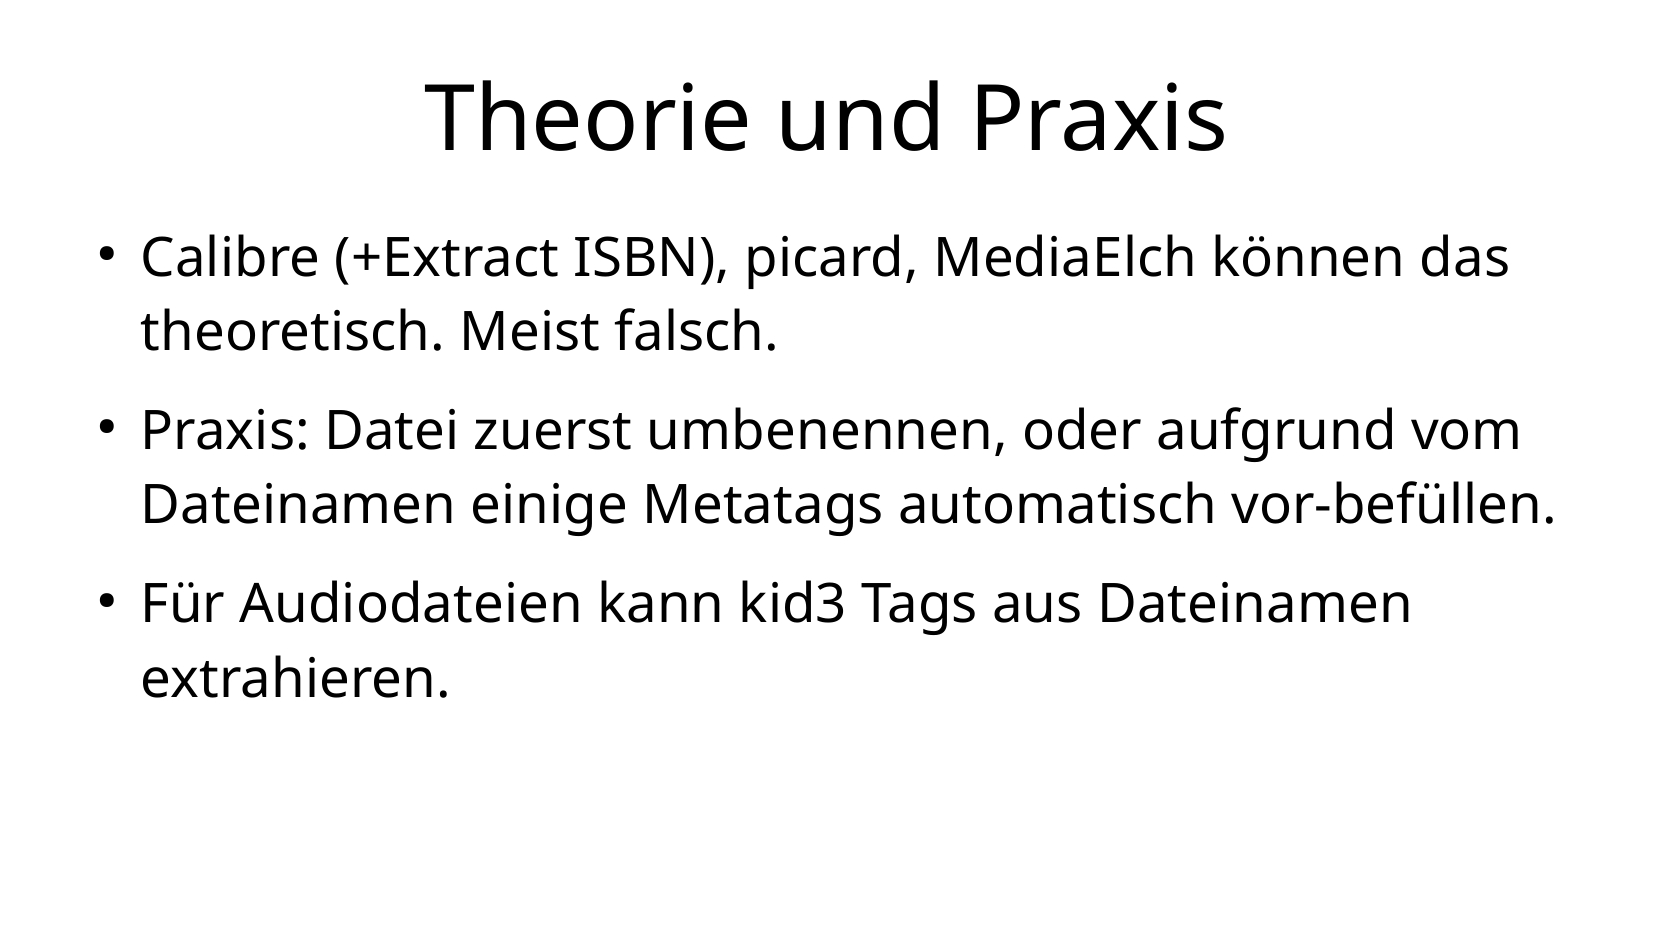

# Theorie und Praxis
Calibre (+Extract ISBN), picard, MediaElch können das theoretisch. Meist falsch.
Praxis: Datei zuerst umbenennen, oder aufgrund vom Dateinamen einige Metatags automatisch vor-befüllen.
Für Audiodateien kann kid3 Tags aus Dateinamen extrahieren.